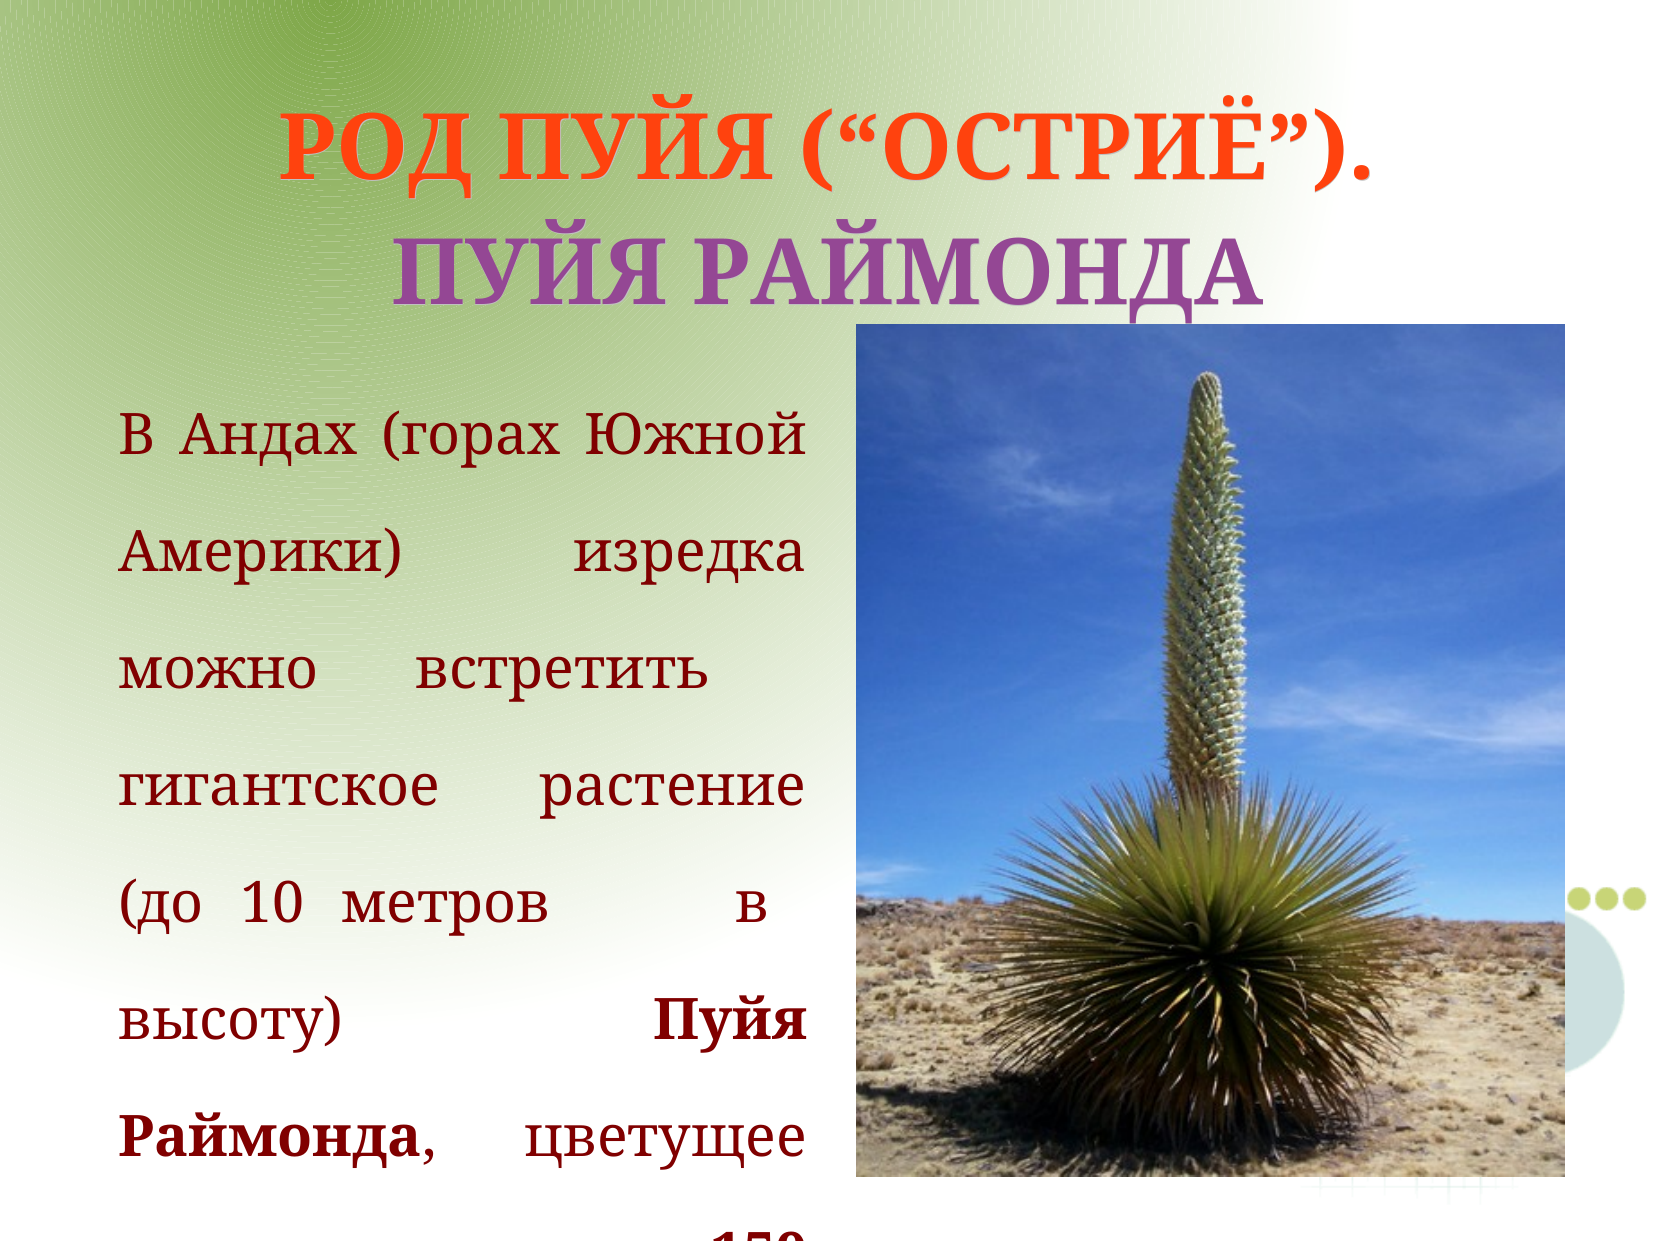

# РОД ПУЙЯ (“ОСТРИЁ”). ПУЙЯ РАЙМОНДА
В Андах (горах Южной Америки) изредка можно встретить гигантское растение (до 10 метров в высоту) Пуйя Раймонда, цветущее один раз в возрасте 150 лет, а потом умирает.